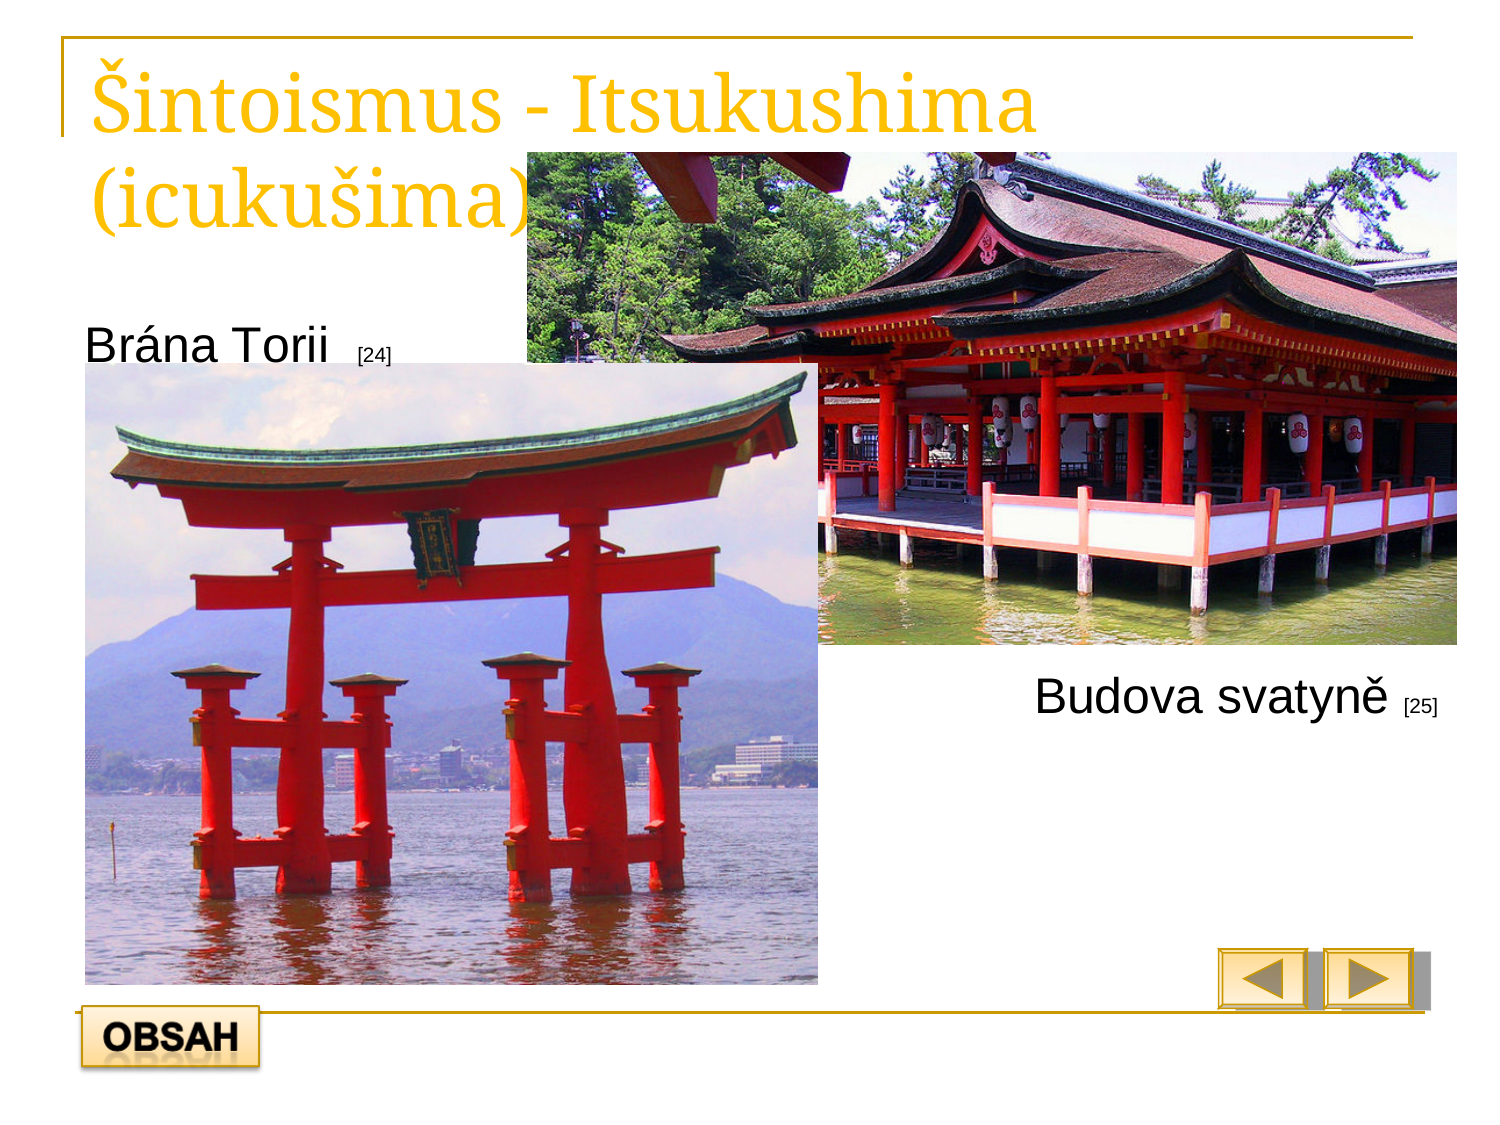

# Šintoismus - Itsukushima (icukušima), Japonsko
Brána Torii [24]
Budova svatyně [25]